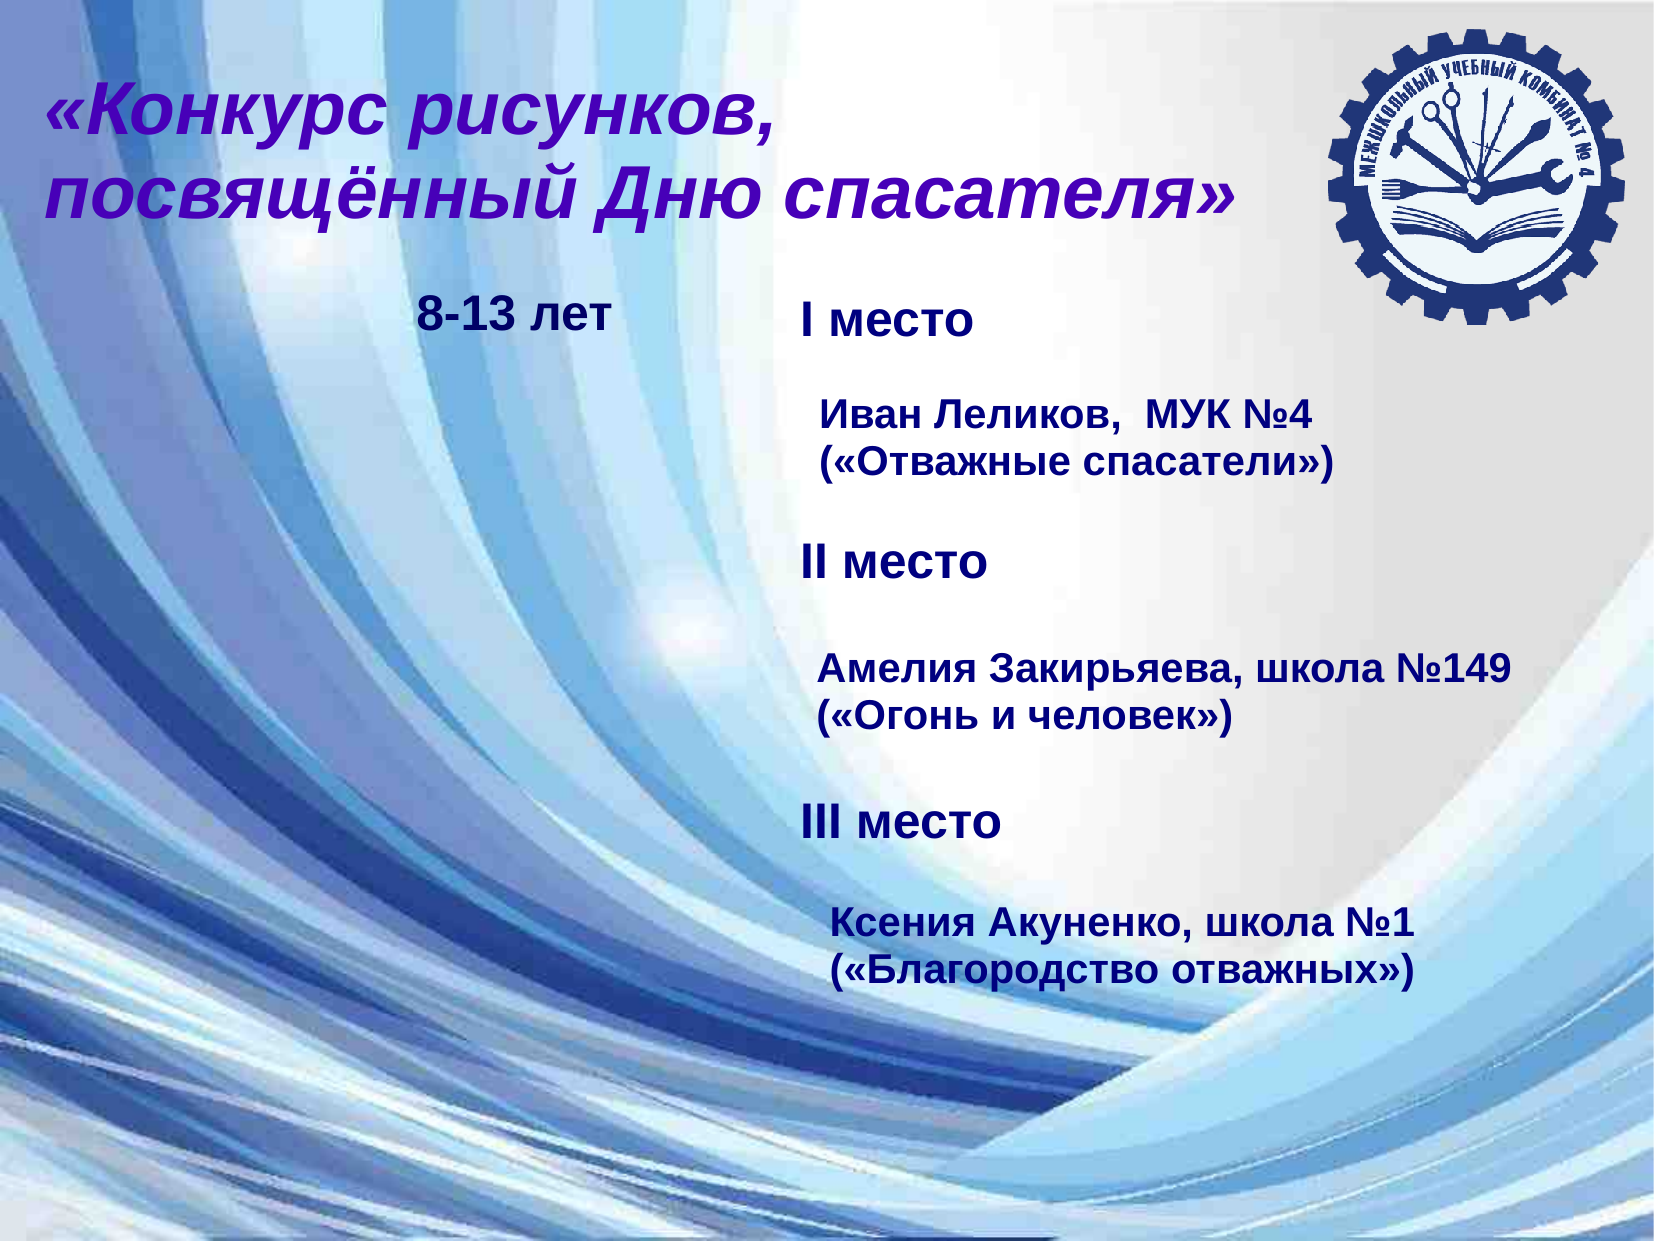

«Конкурс рисунков, посвящённый Дню спасателя»
8-13 лет
I место
Иван Леликов, МУК №4
(«Отважные спасатели»)
II место
Амелия Закирьяева, школа №149 («Огонь и человек»)
III место
Ксения Акуненко, школа №1 («Благородство отважных»)